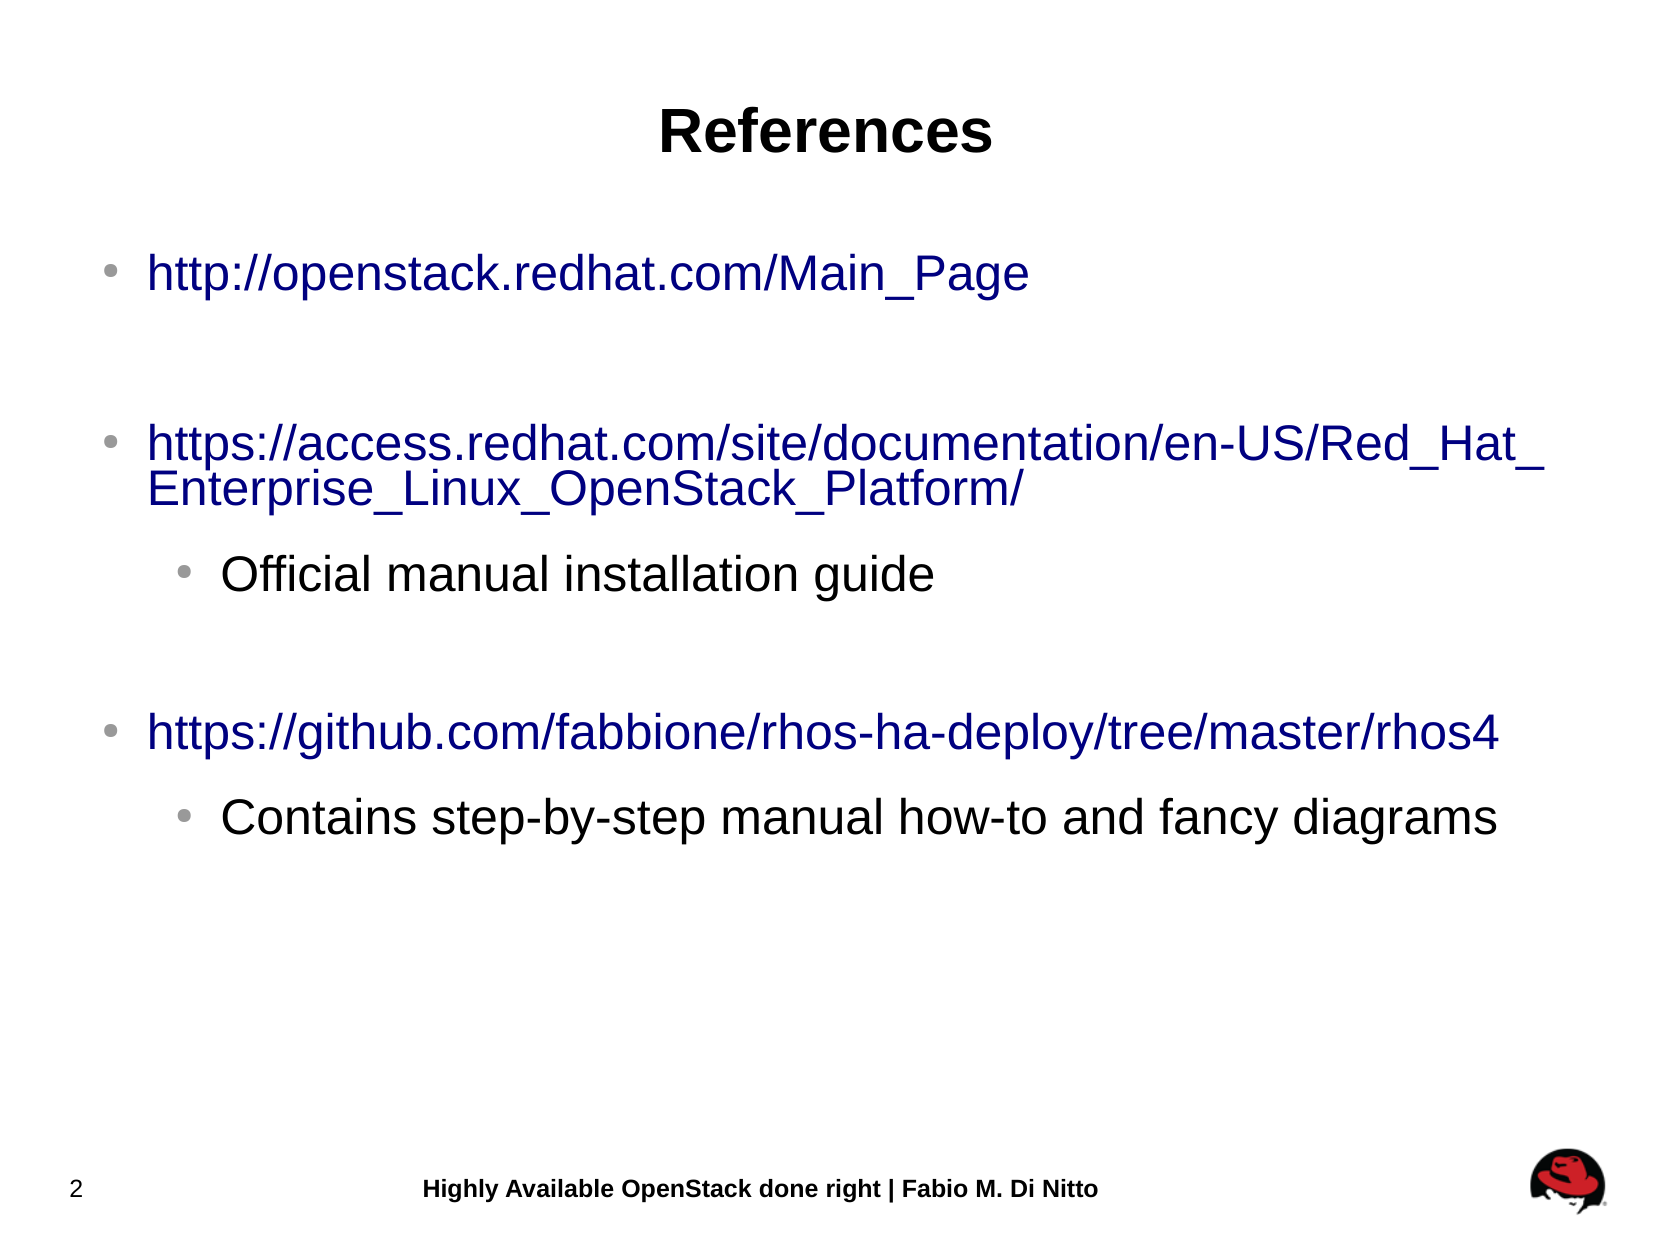

# References
http://openstack.redhat.com/Main_Page
https://access.redhat.com/site/documentation/en-US/Red_Hat_Enterprise_Linux_OpenStack_Platform/
Official manual installation guide
https://github.com/fabbione/rhos-ha-deploy/tree/master/rhos4
Contains step-by-step manual how-to and fancy diagrams